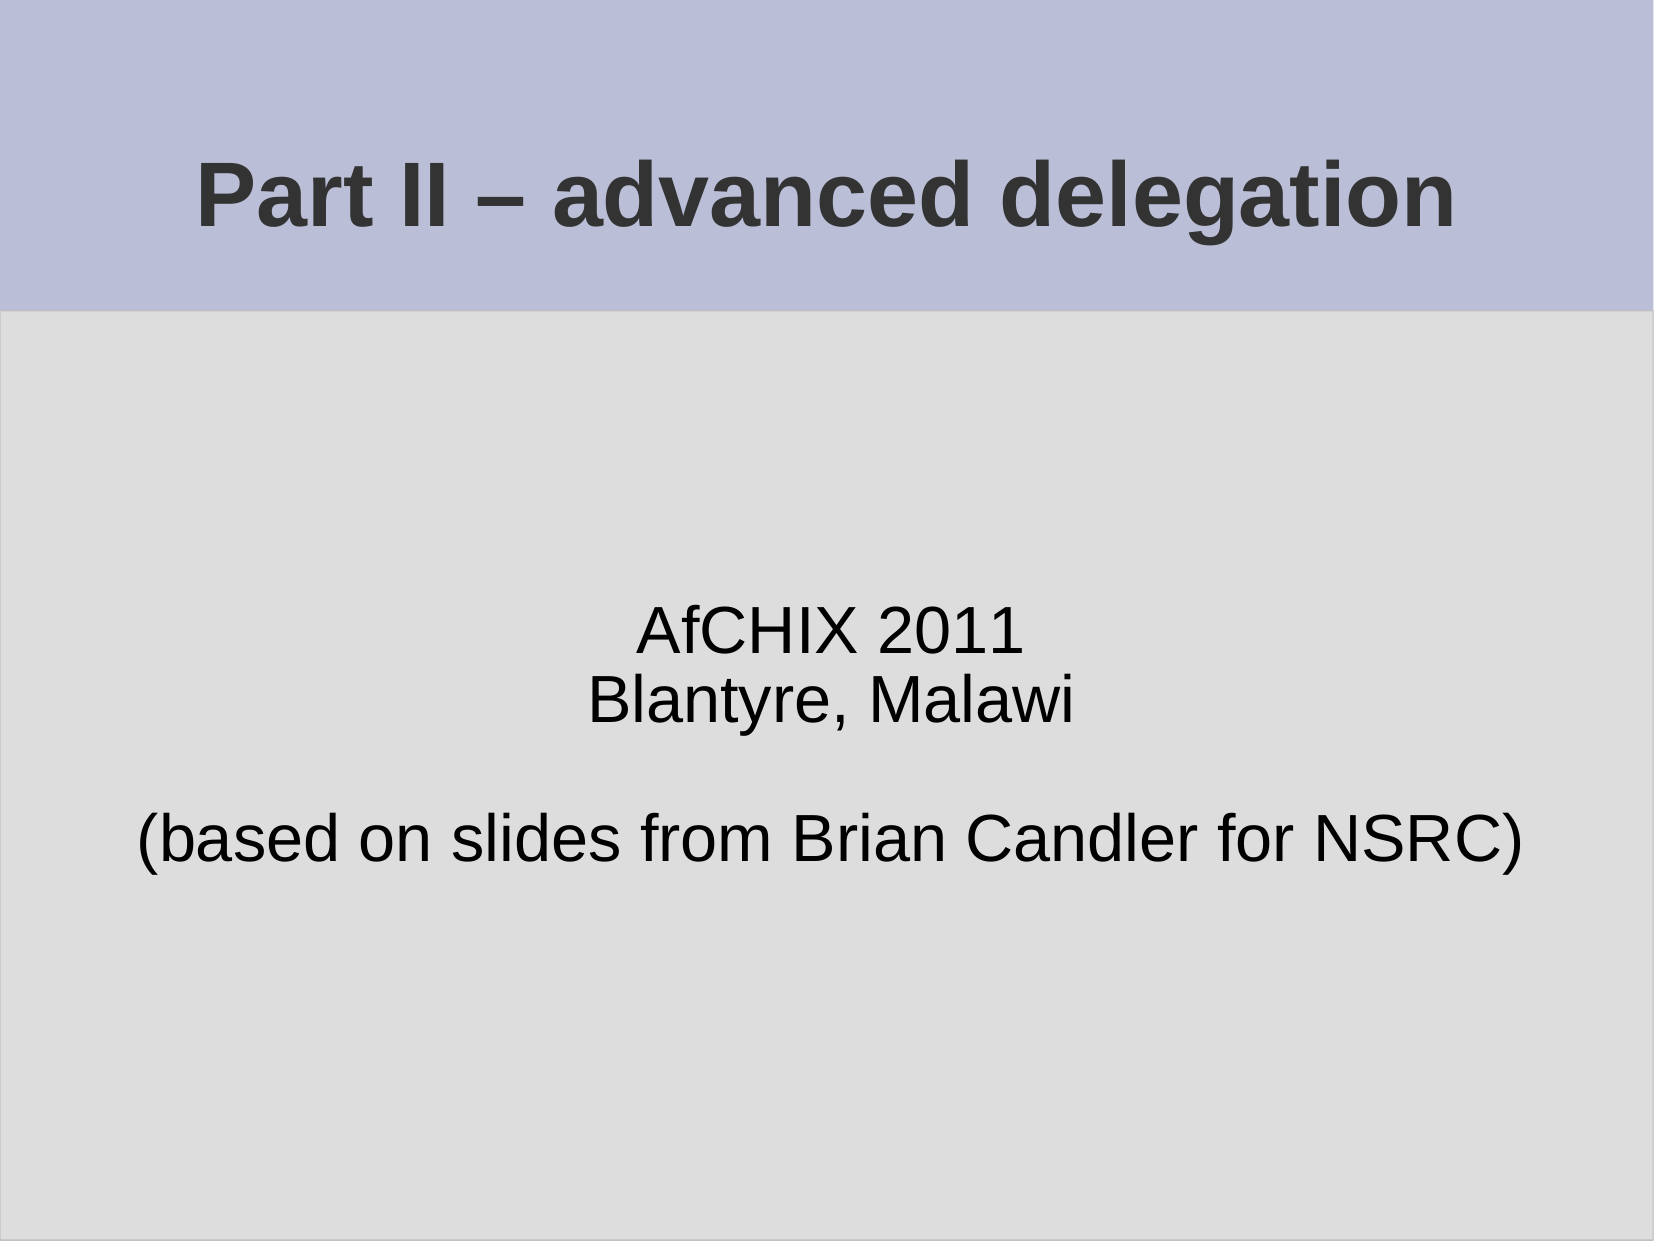

# Part II – advanced delegation
AfCHIX 2011
Blantyre, Malawi
(based on slides from Brian Candler for NSRC)